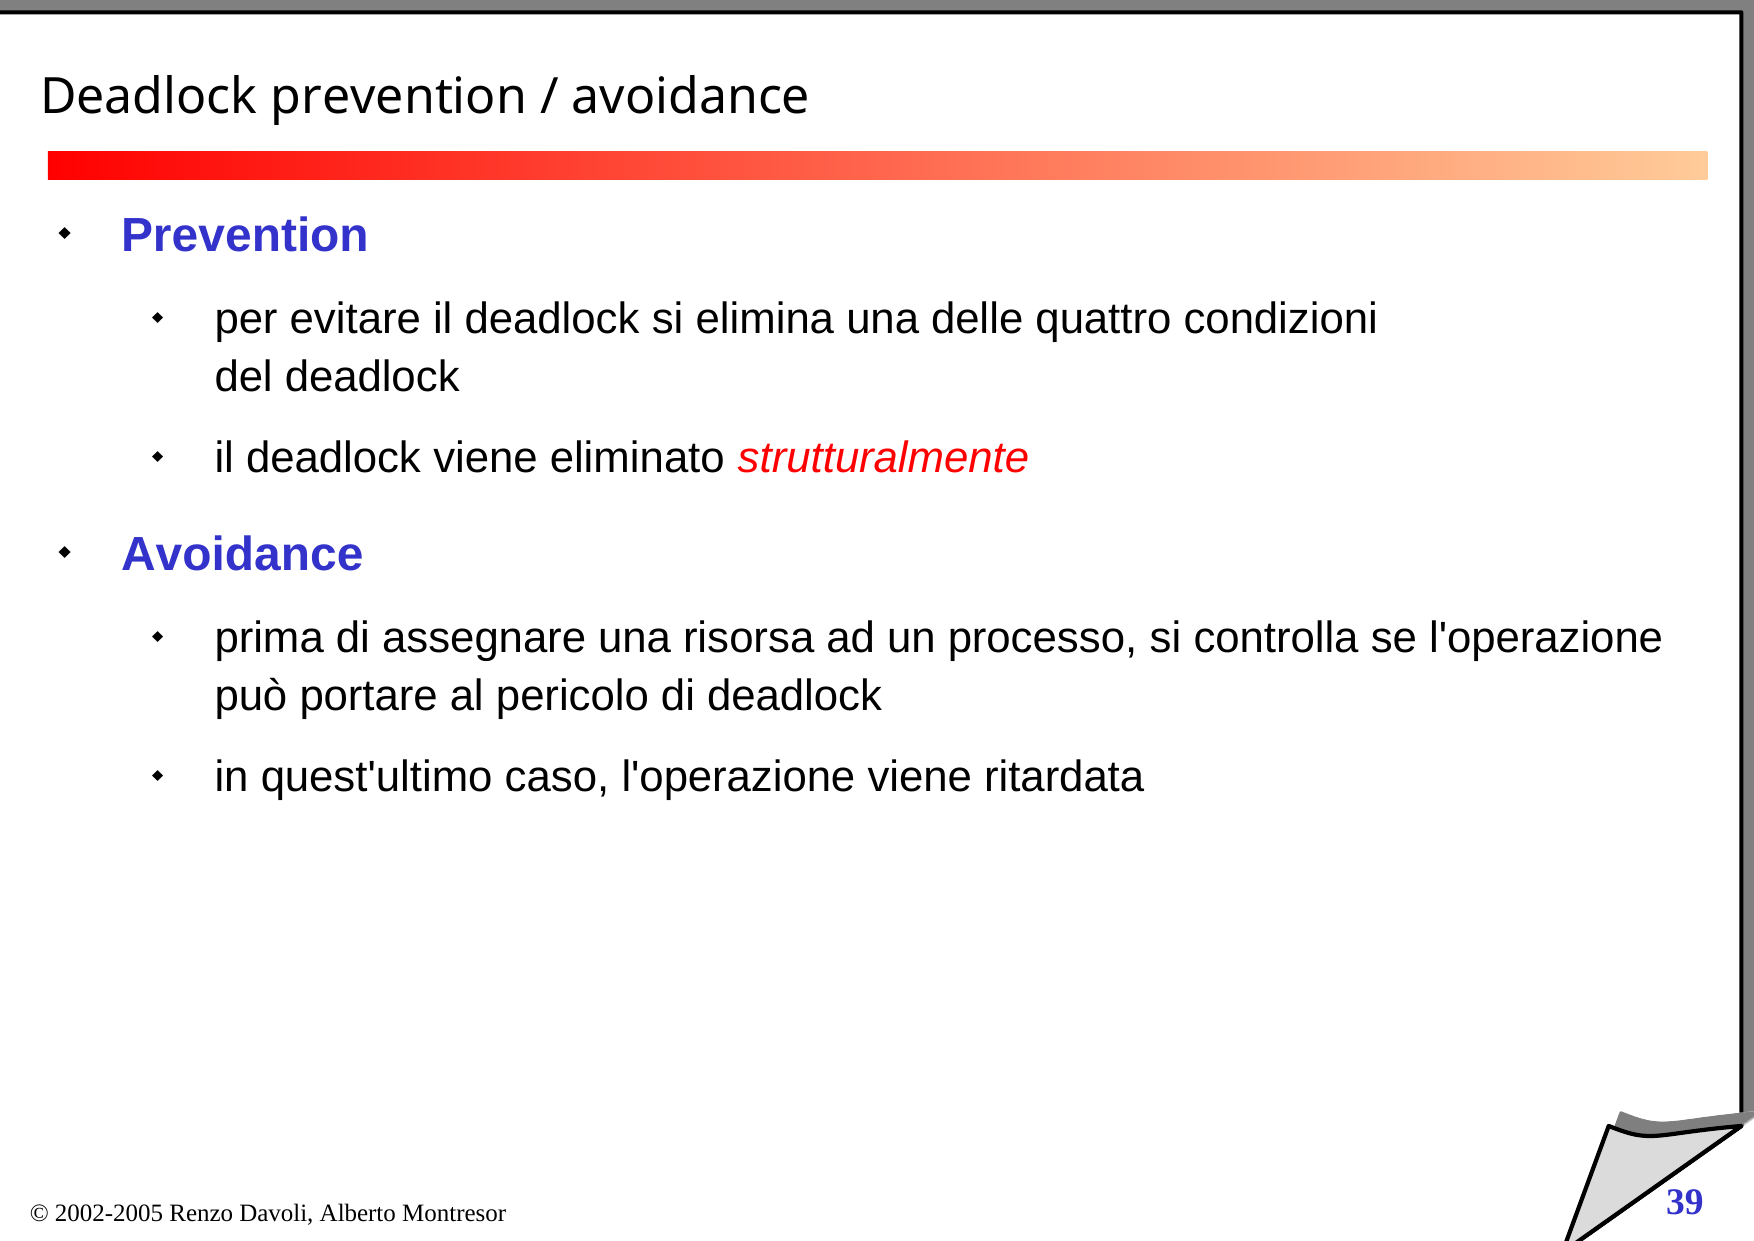

# Deadlock prevention / avoidance
Prevention
per evitare il deadlock si elimina una delle quattro condizioni
del deadlock
il deadlock viene eliminato strutturalmente
Avoidance
prima di assegnare una risorsa ad un processo, si controlla se l'operazione può portare al pericolo di deadlock
in quest'ultimo caso, l'operazione viene ritardata